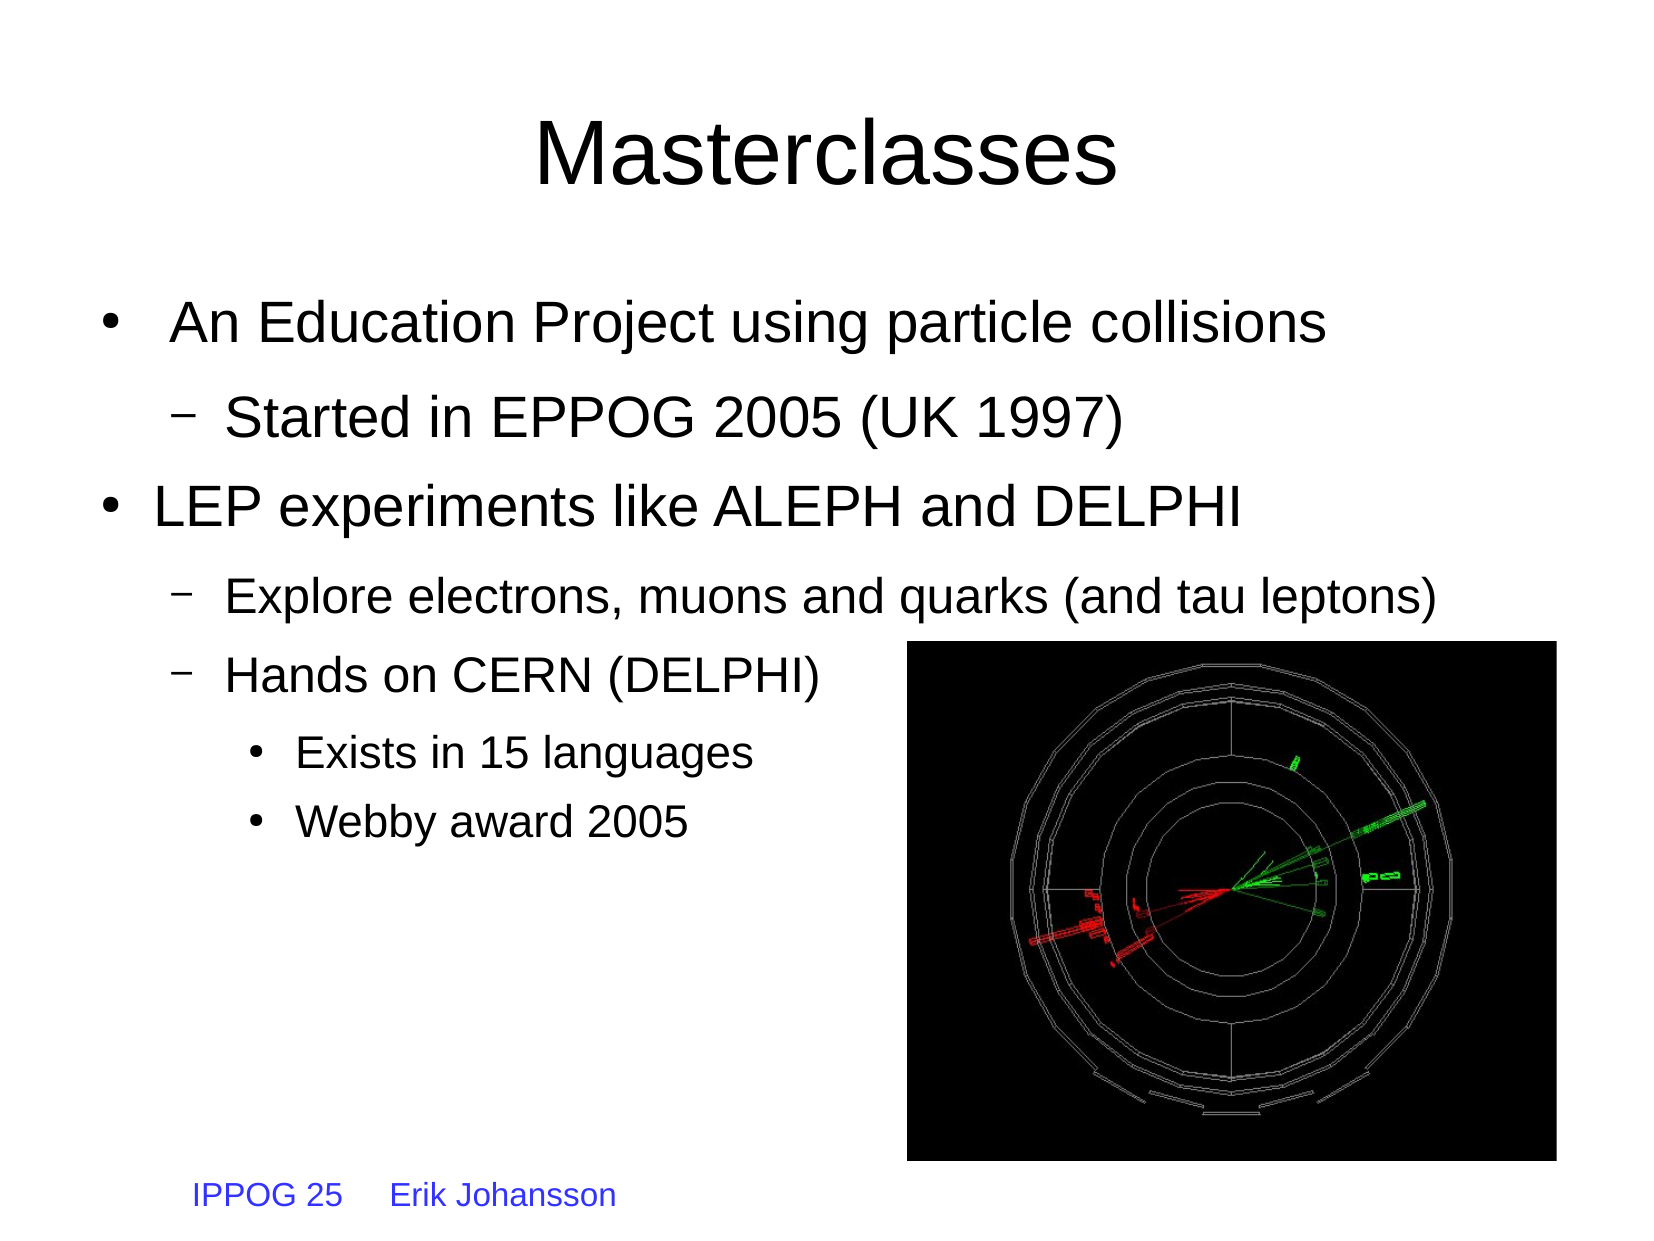

# Masterclasses
 An Education Project using particle collisions
Started in EPPOG 2005 (UK 1997)
LEP experiments like ALEPH and DELPHI
Explore electrons, muons and quarks (and tau leptons)
Hands on CERN (DELPHI)
Exists in 15 languages
Webby award 2005
IPPOG 25 Erik Johansson